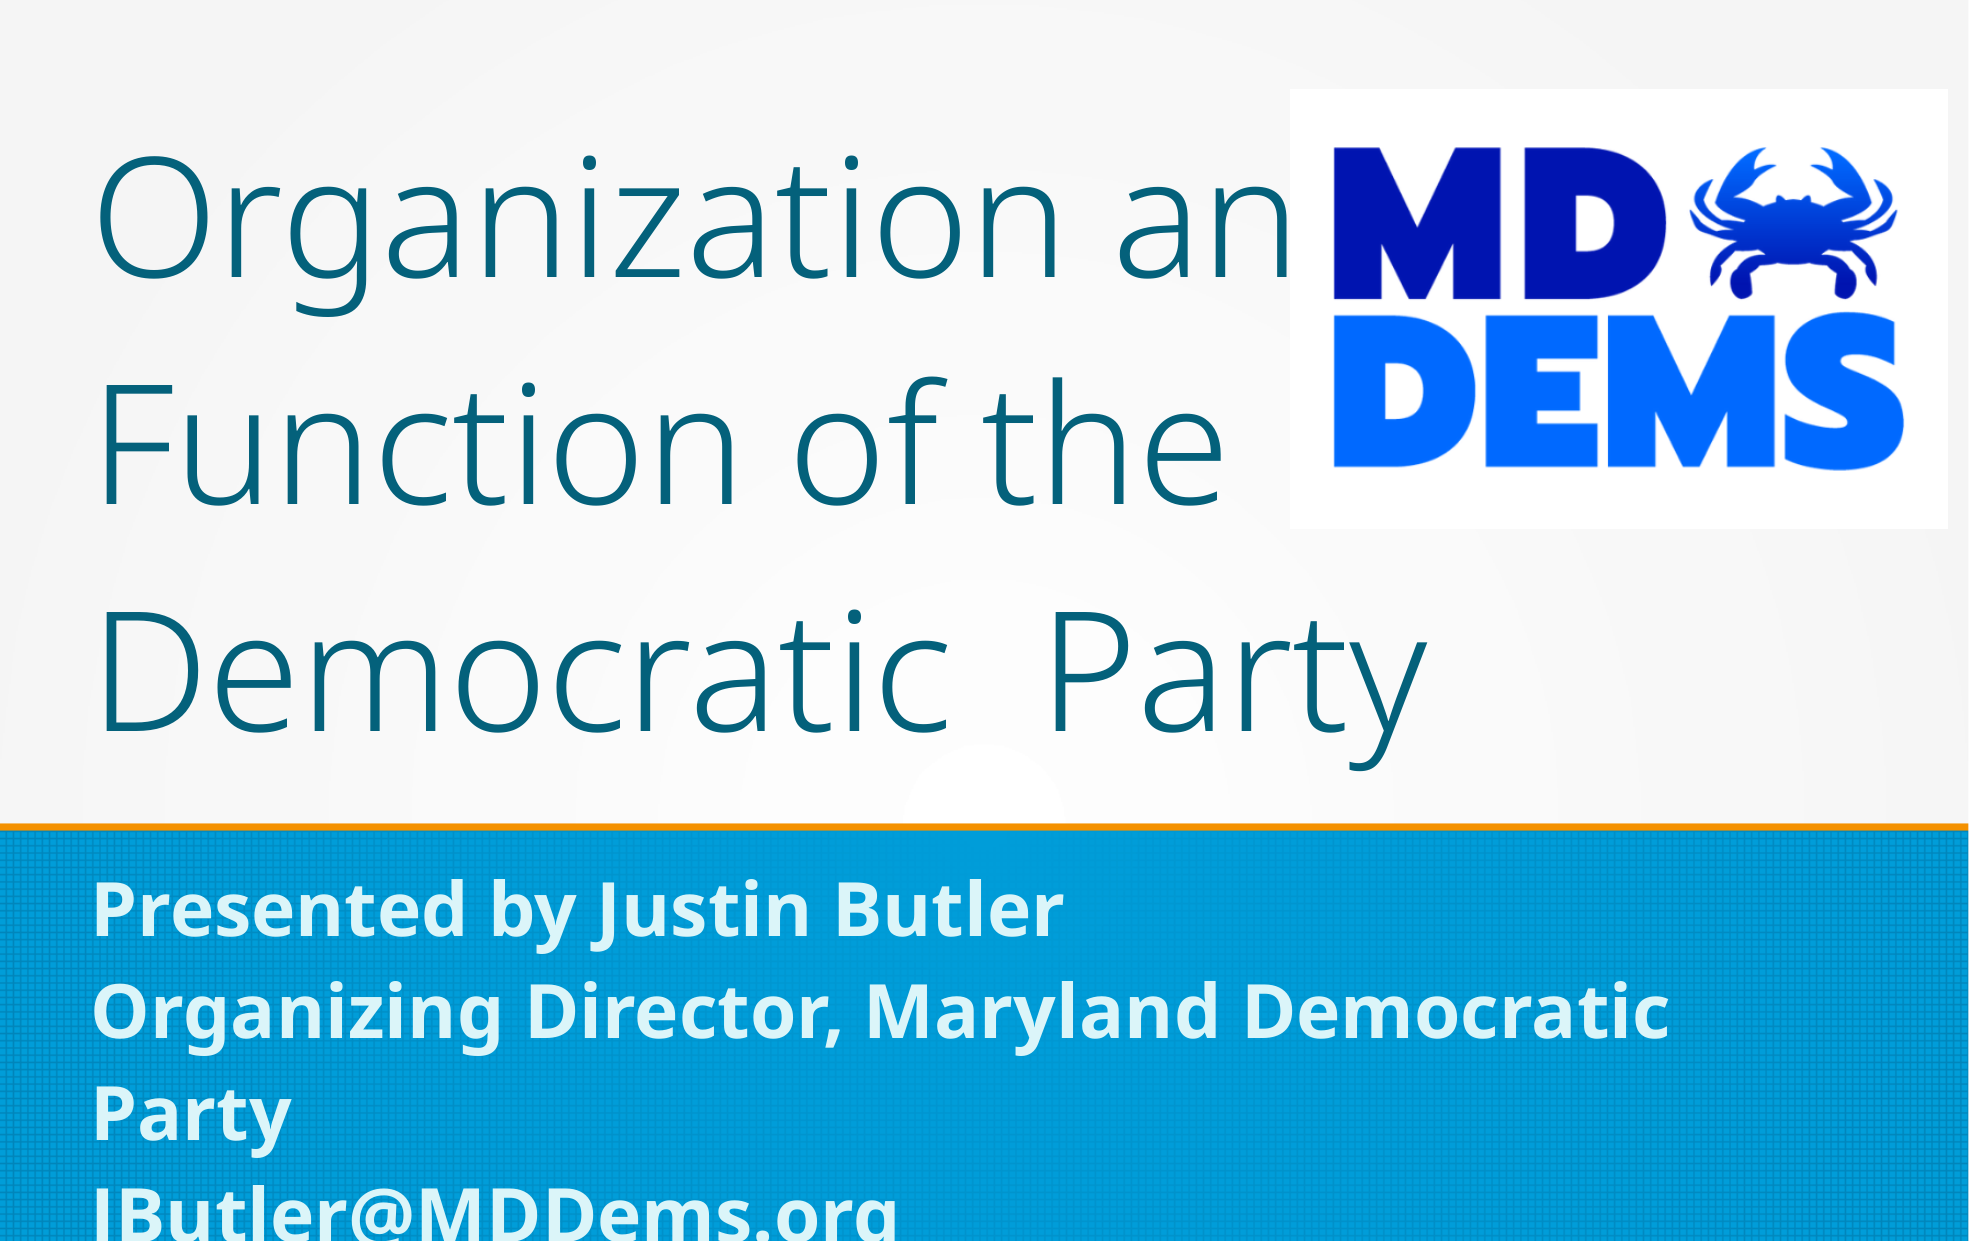

# Organization and Function of the Democratic Party
Presented by Justin Butler
Organizing Director, Maryland Democratic Party
JButler@MDDems.org